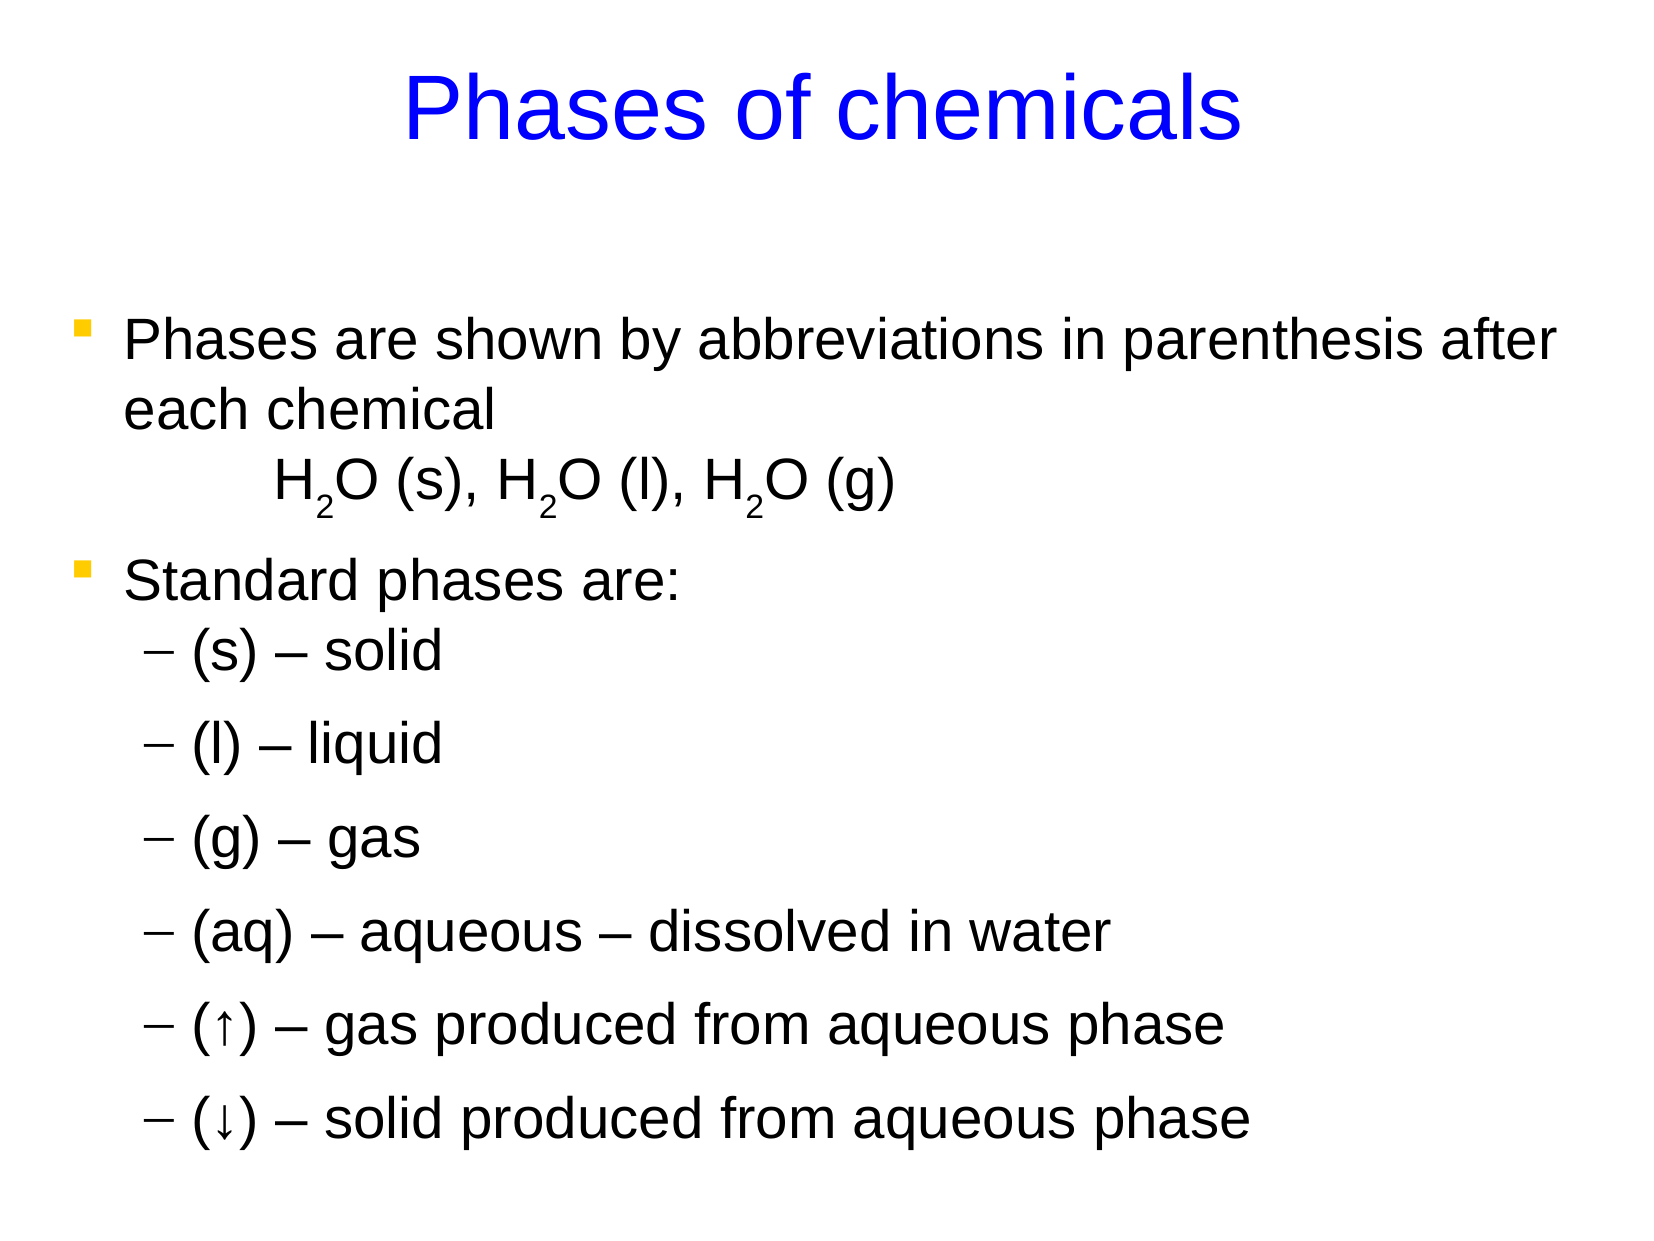

# Phases of chemicals
Phases are shown by abbreviations in parenthesis after each chemical
		H2O (s), H2O (l), H2O (g)
Standard phases are:
(s) – solid
(l) – liquid
(g) – gas
(aq) – aqueous – dissolved in water
(↑) – gas produced from aqueous phase
(↓) – solid produced from aqueous phase